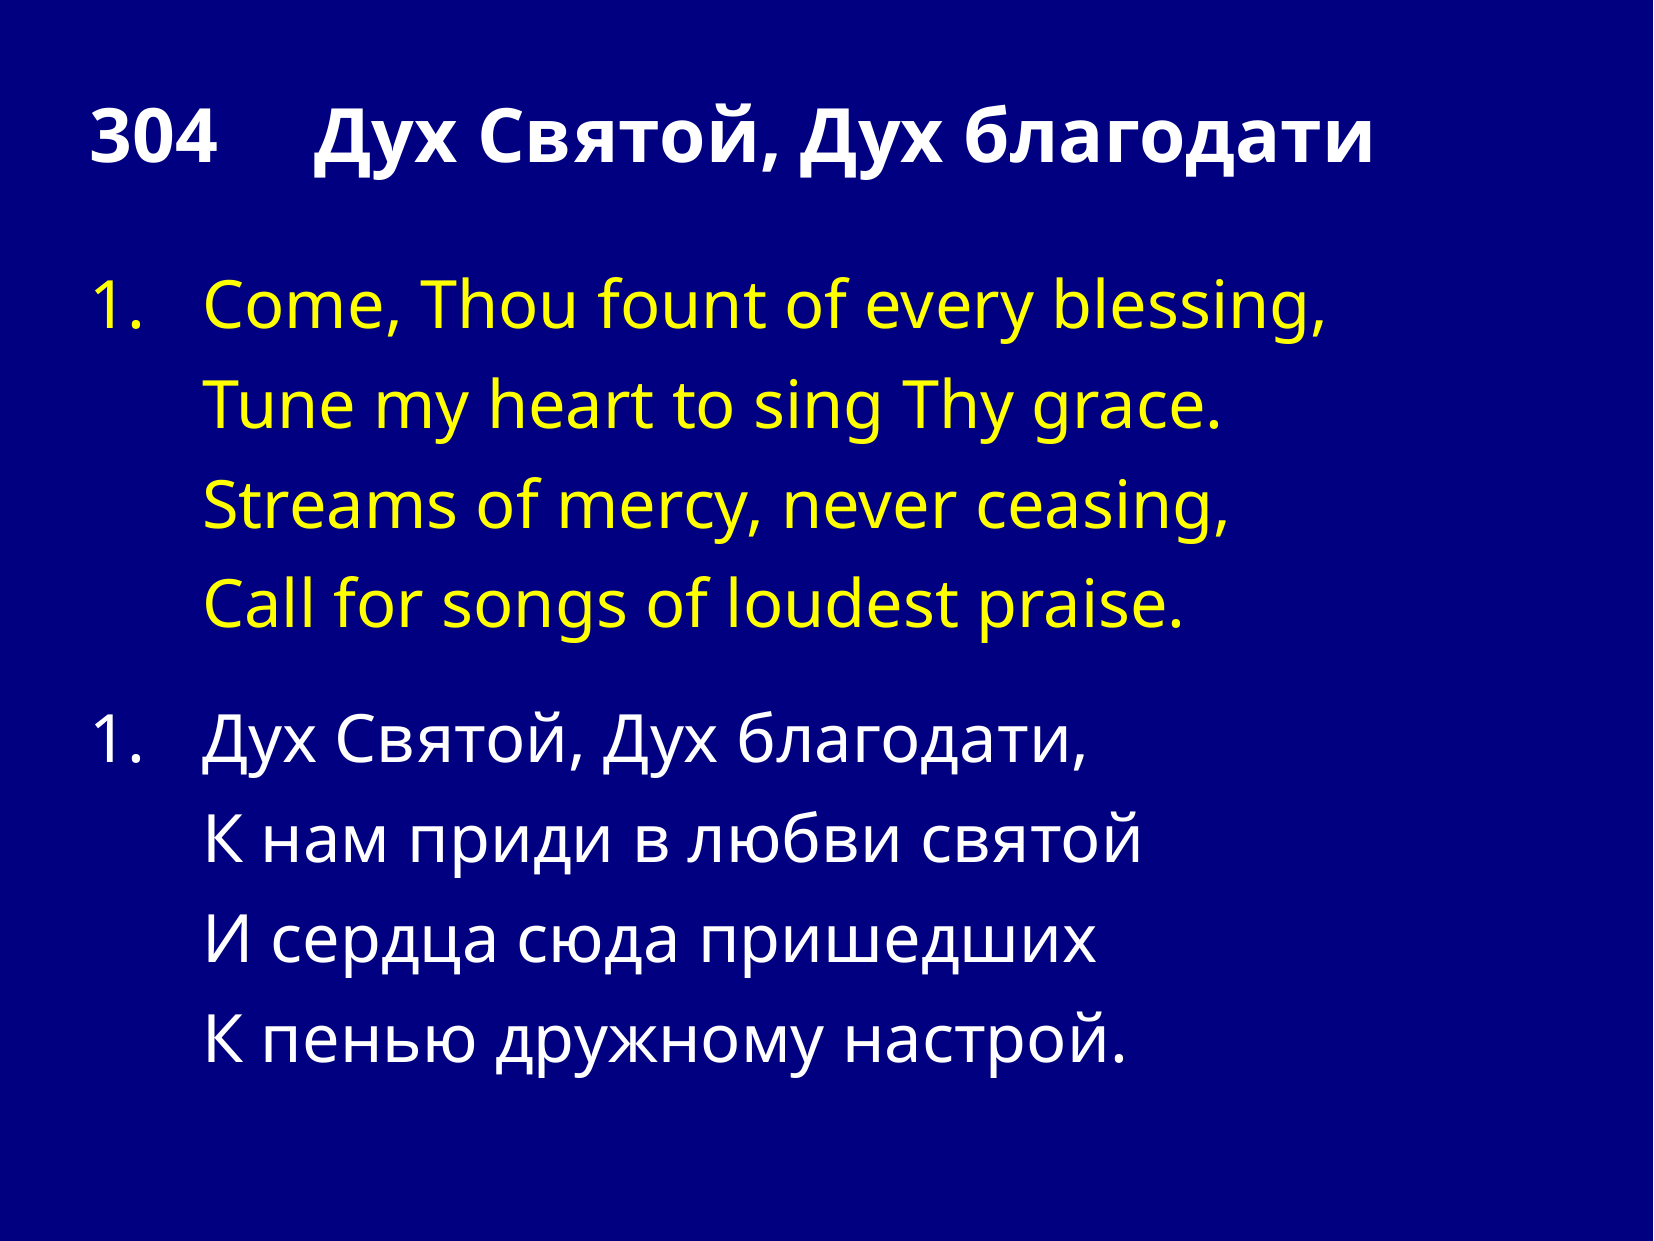

304	Дух Святой, Дух благодати
1.	Come, Thou fount of every blessing,
	Tune my heart to sing Thy grace.
	Streams of mercy, never ceasing,
	Call for songs of loudest praise.
1.	Дух Святой, Дух благодати,
	К нам приди в любви святой
	И сердца сюда пришедших
	К пенью дружному настрой.